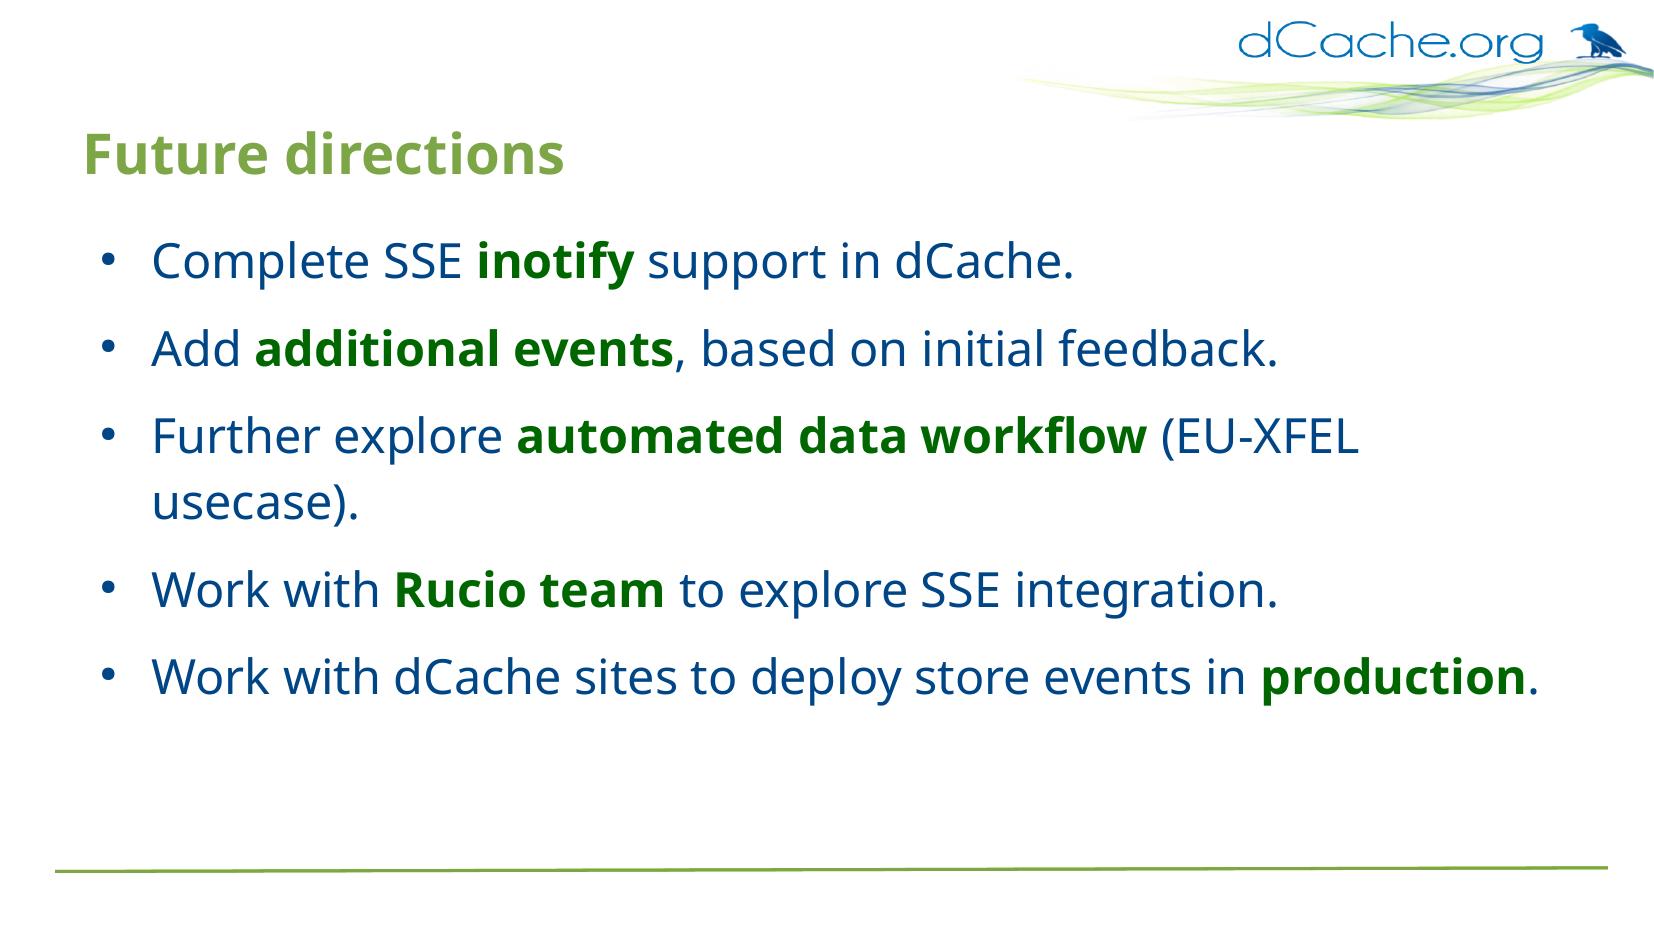

# Future directions
Complete SSE inotify support in dCache.
Add additional events, based on initial feedback.
Further explore automated data workflow (EU-XFEL usecase).
Work with Rucio team to explore SSE integration.
Work with dCache sites to deploy store events in production.